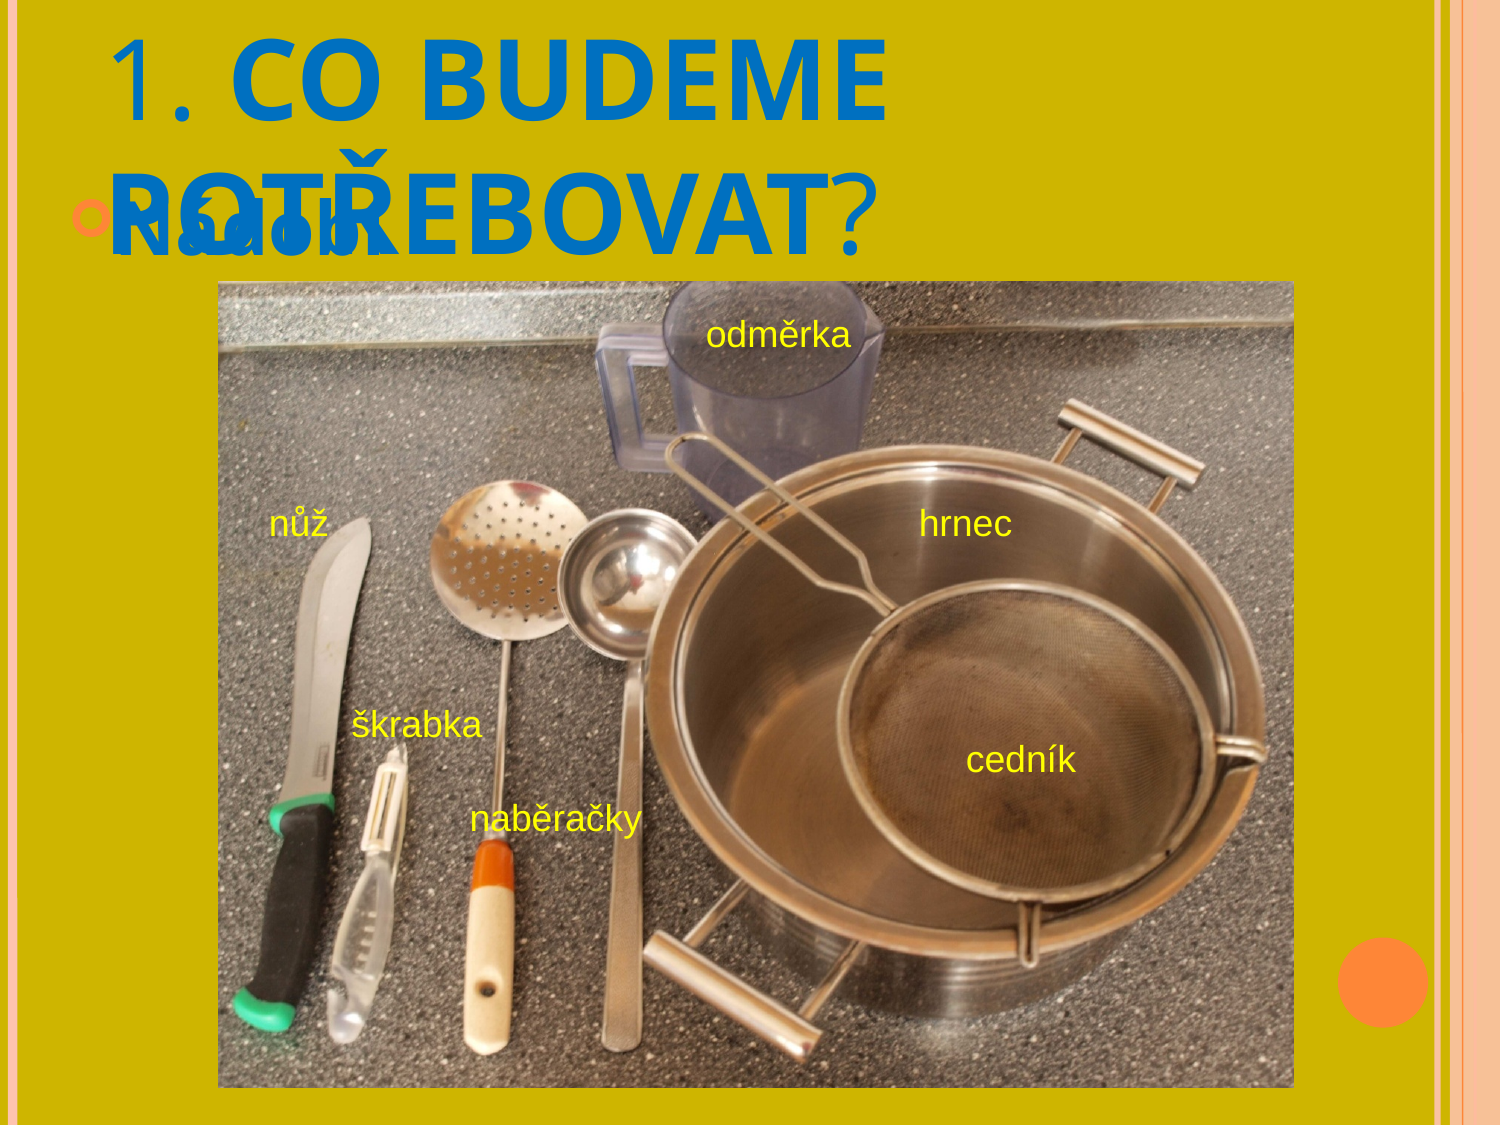

# 1. Co budeme potřebovat?
Nádobí
odměrka
nůž
hrnec
škrabka
cedník
naběračky